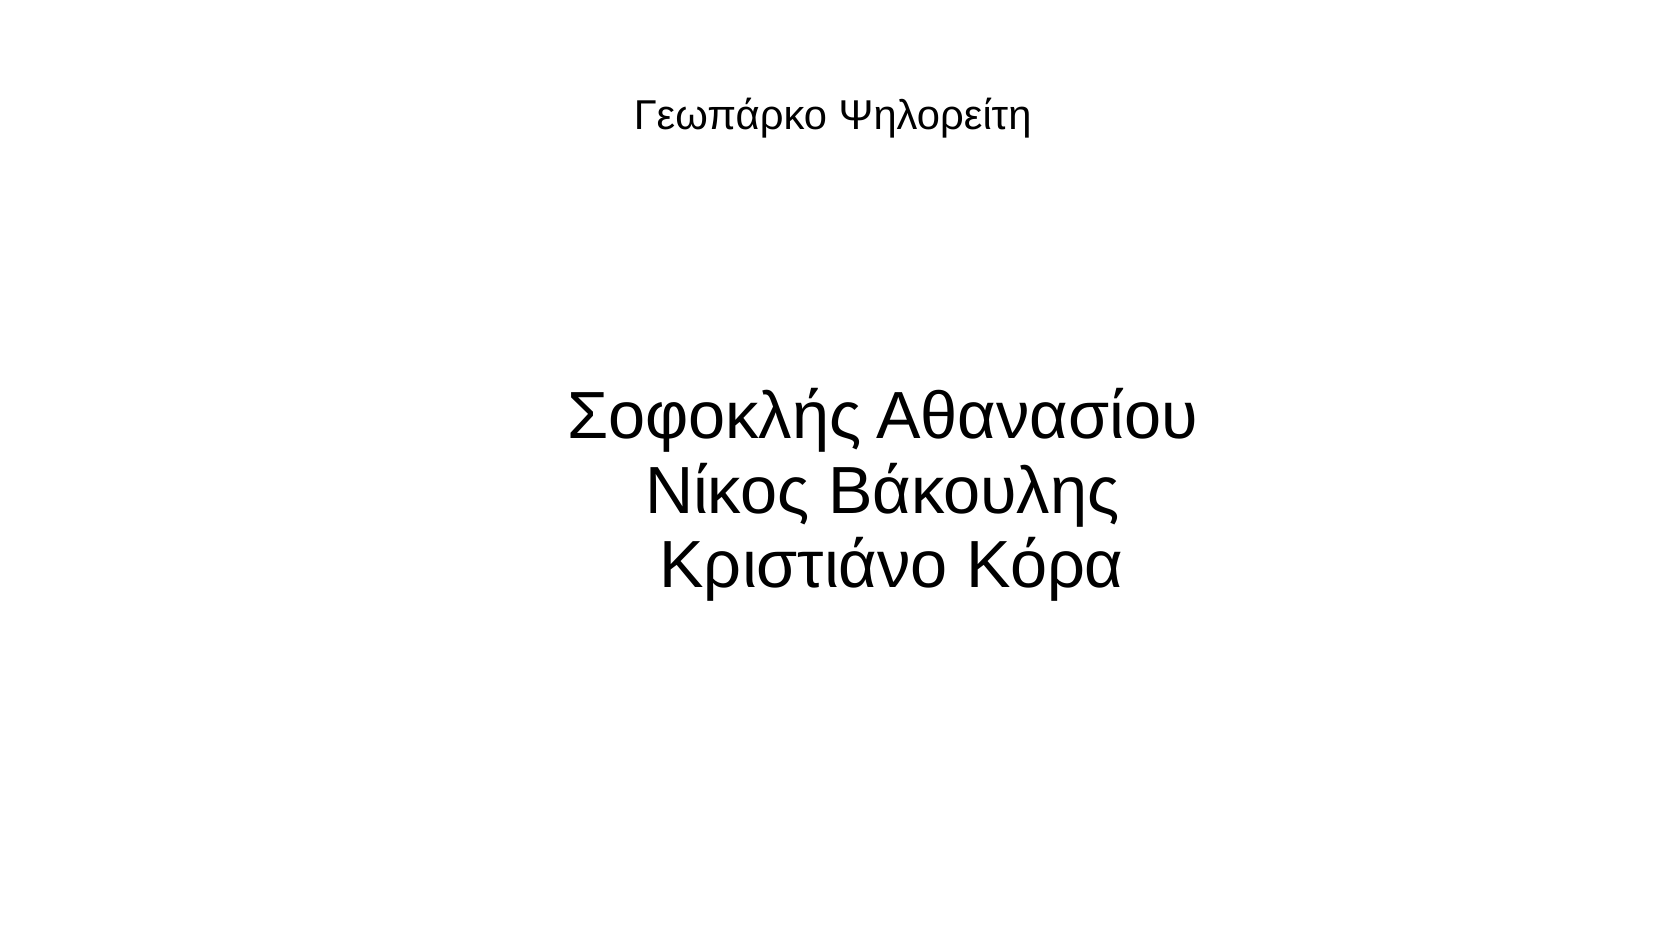

# Γεωπάρκο Ψηλορείτη
Σοφοκλής Αθανασίου
Νίκος Βάκουλης
Κριστιάνο Κόρα